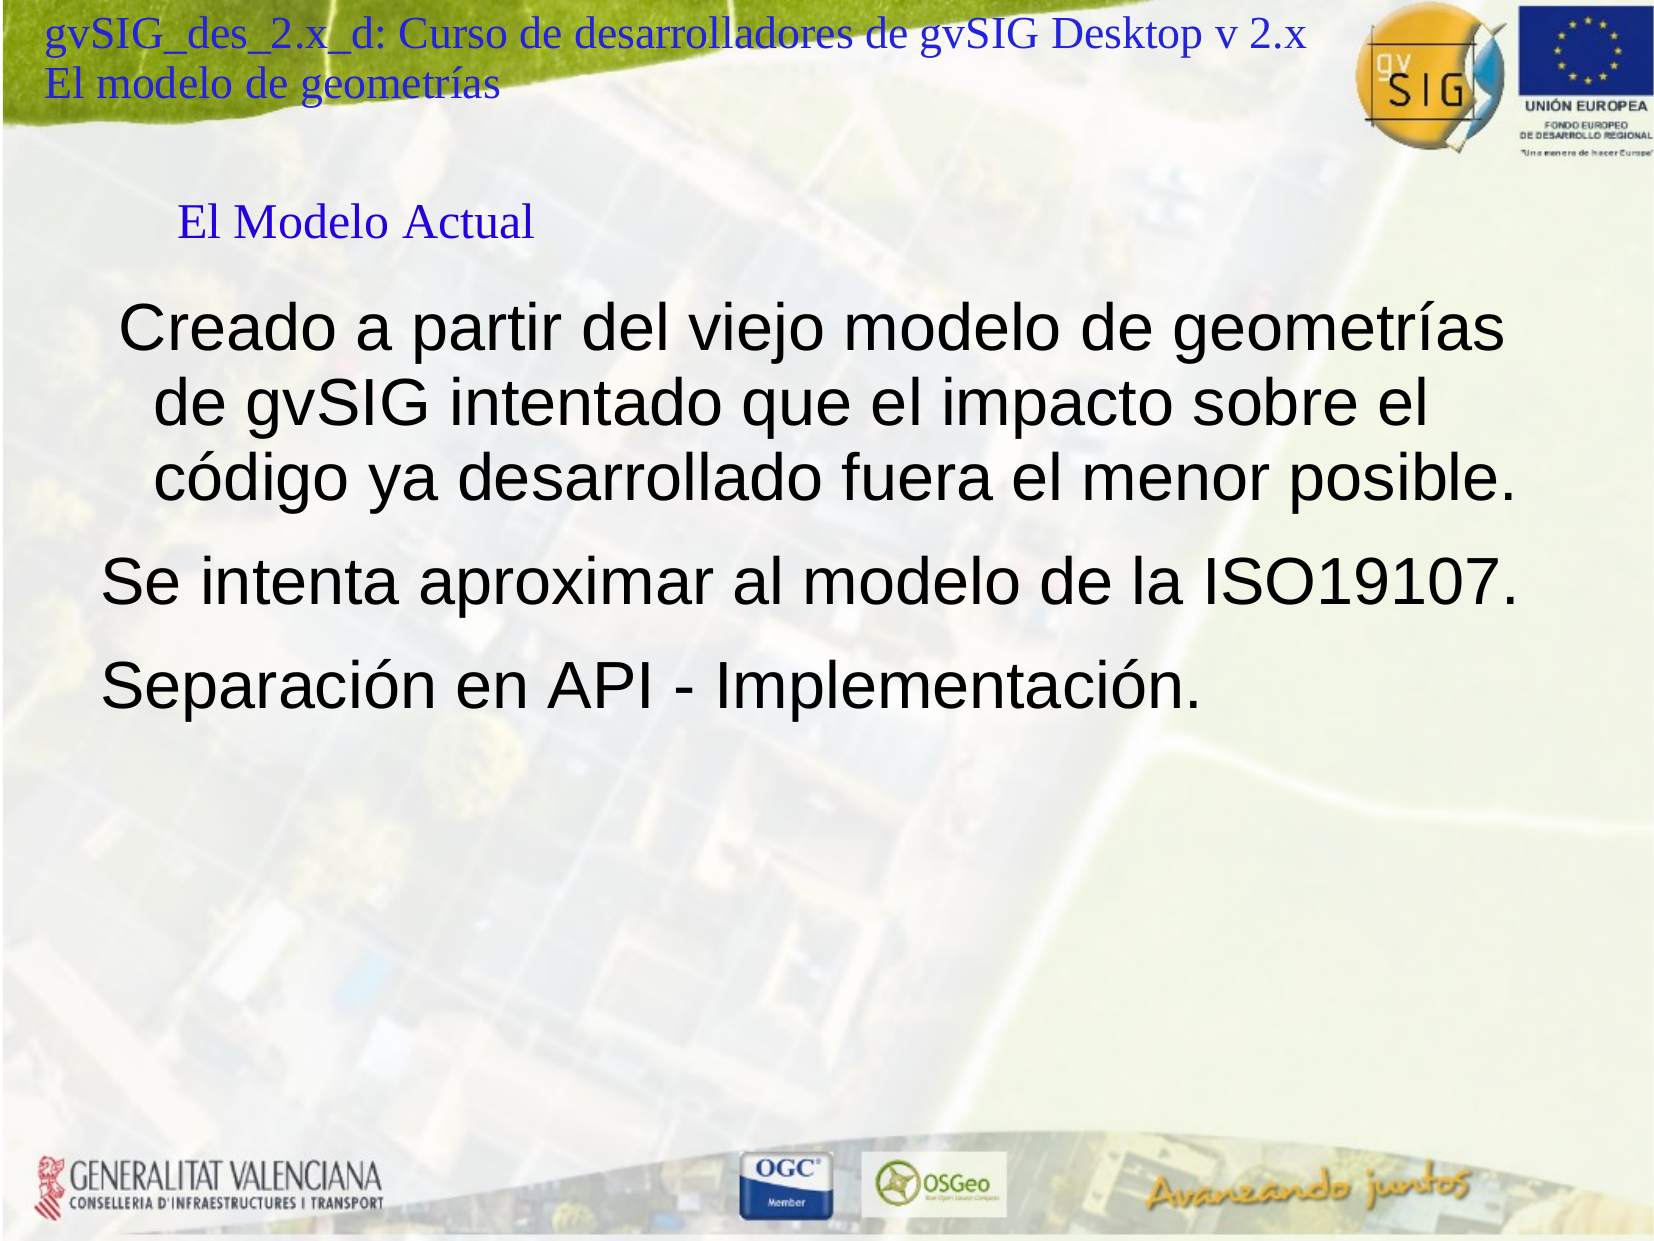

El Modelo Actual
# Creado a partir del viejo modelo de geometrías de gvSIG intentado que el impacto sobre el código ya desarrollado fuera el menor posible.
Se intenta aproximar al modelo de la ISO19107.
Separación en API - Implementación.